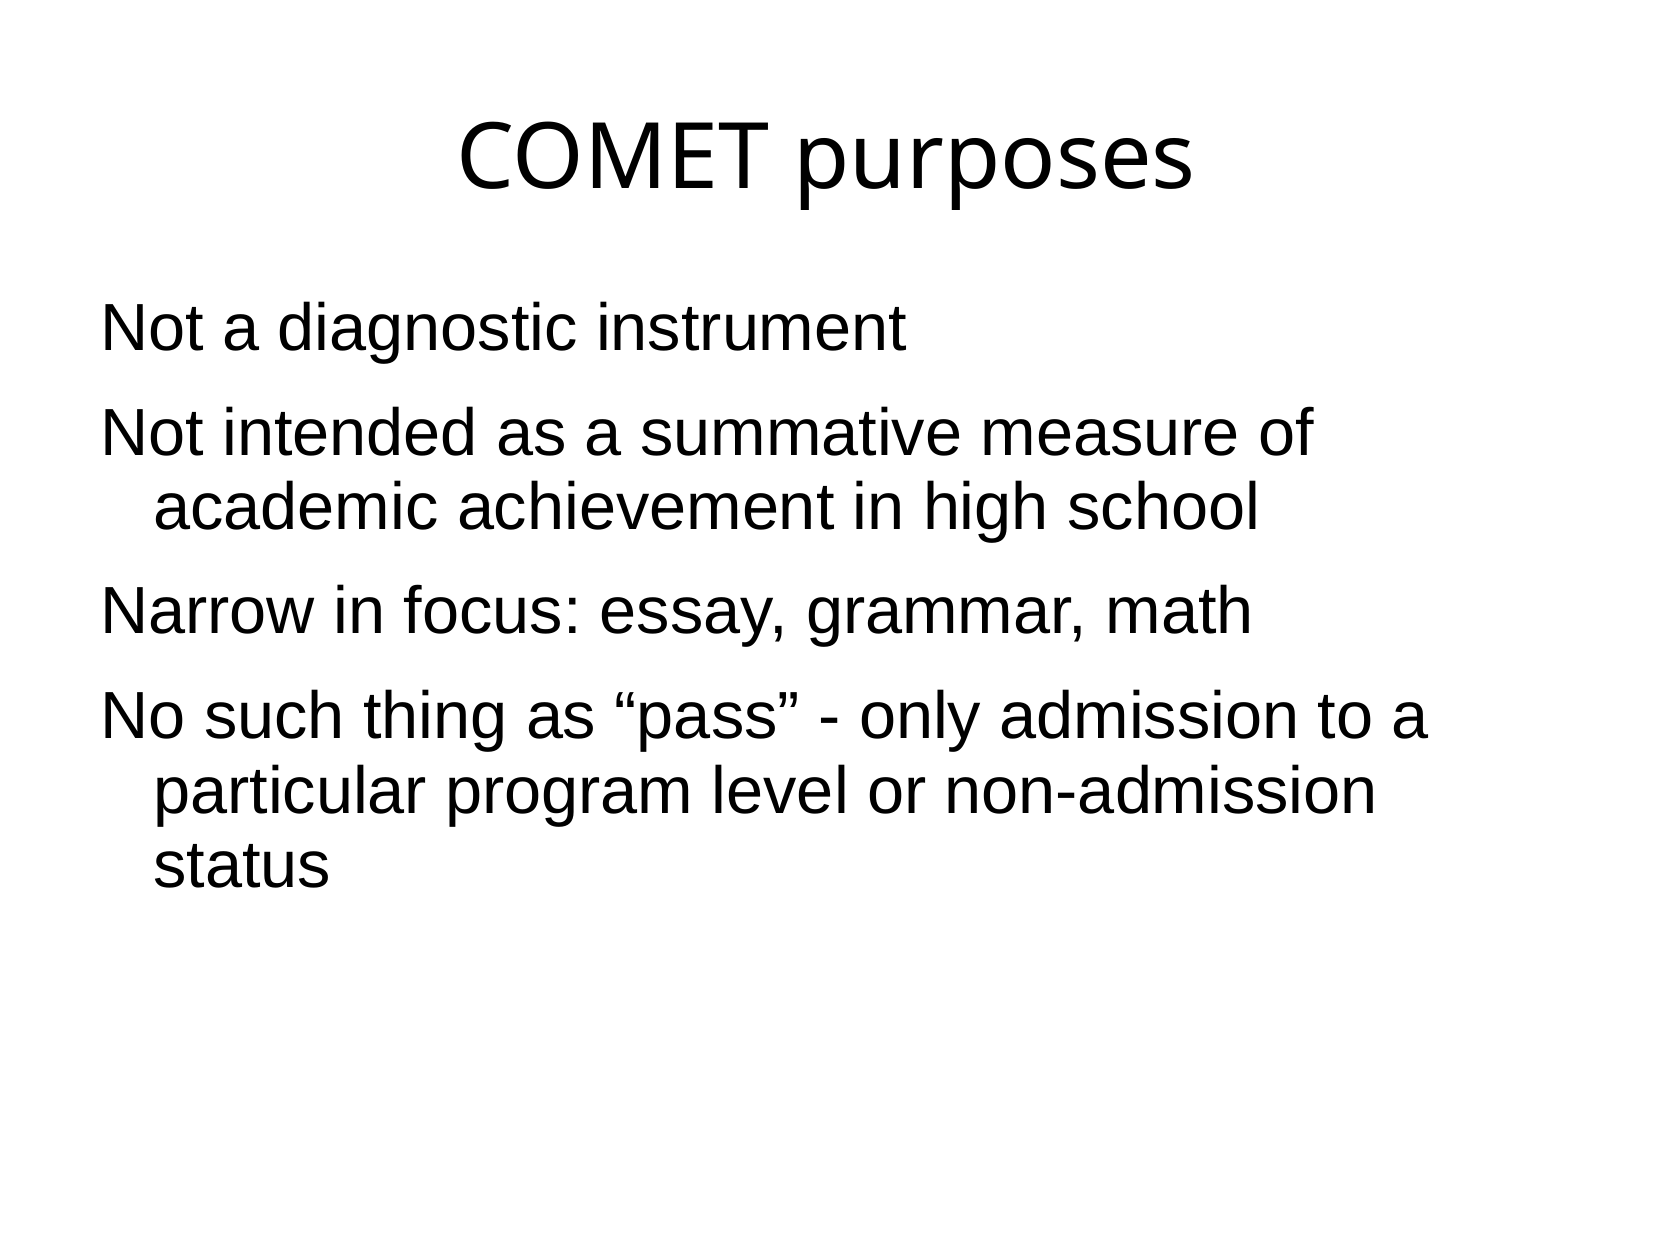

# COMET purposes
Not a diagnostic instrument
Not intended as a summative measure of academic achievement in high school
Narrow in focus: essay, grammar, math
No such thing as “pass” - only admission to a particular program level or non-admission status